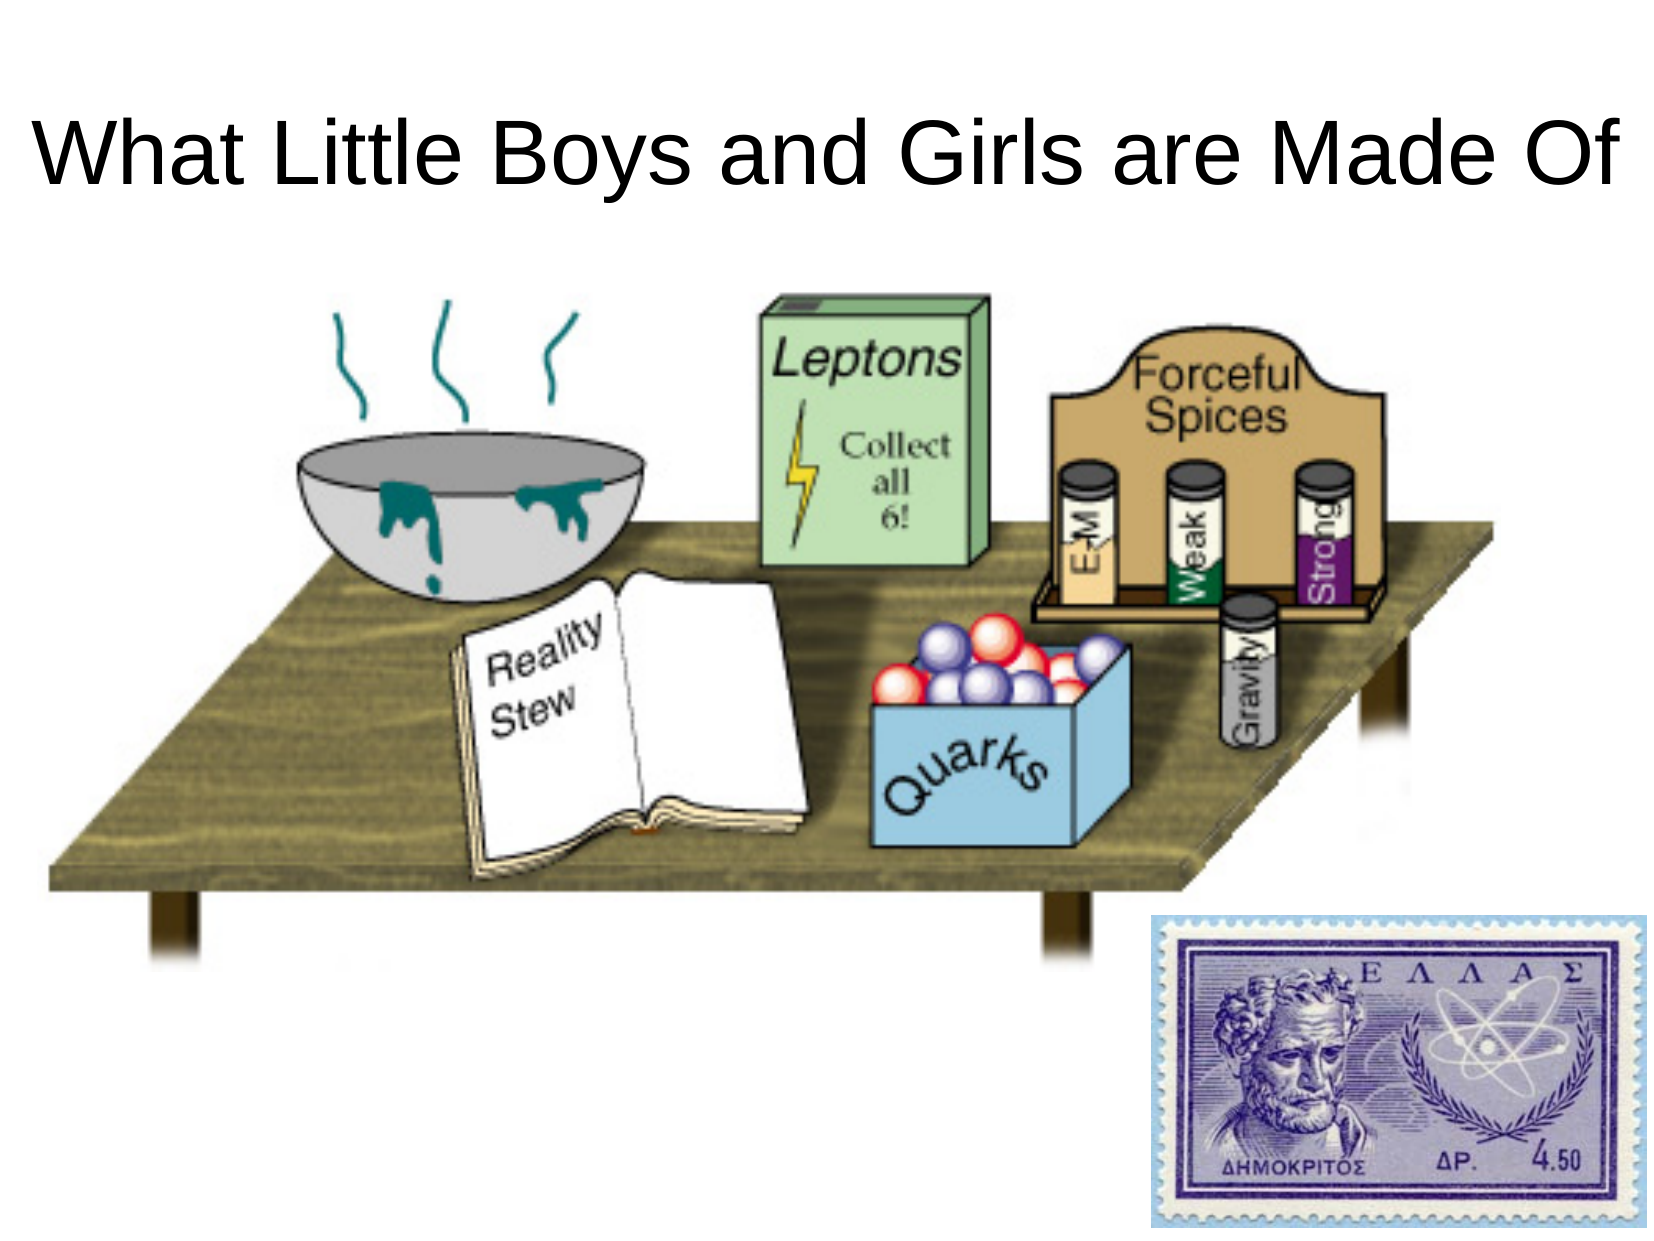

# What Little Boys and Girls are Made Of